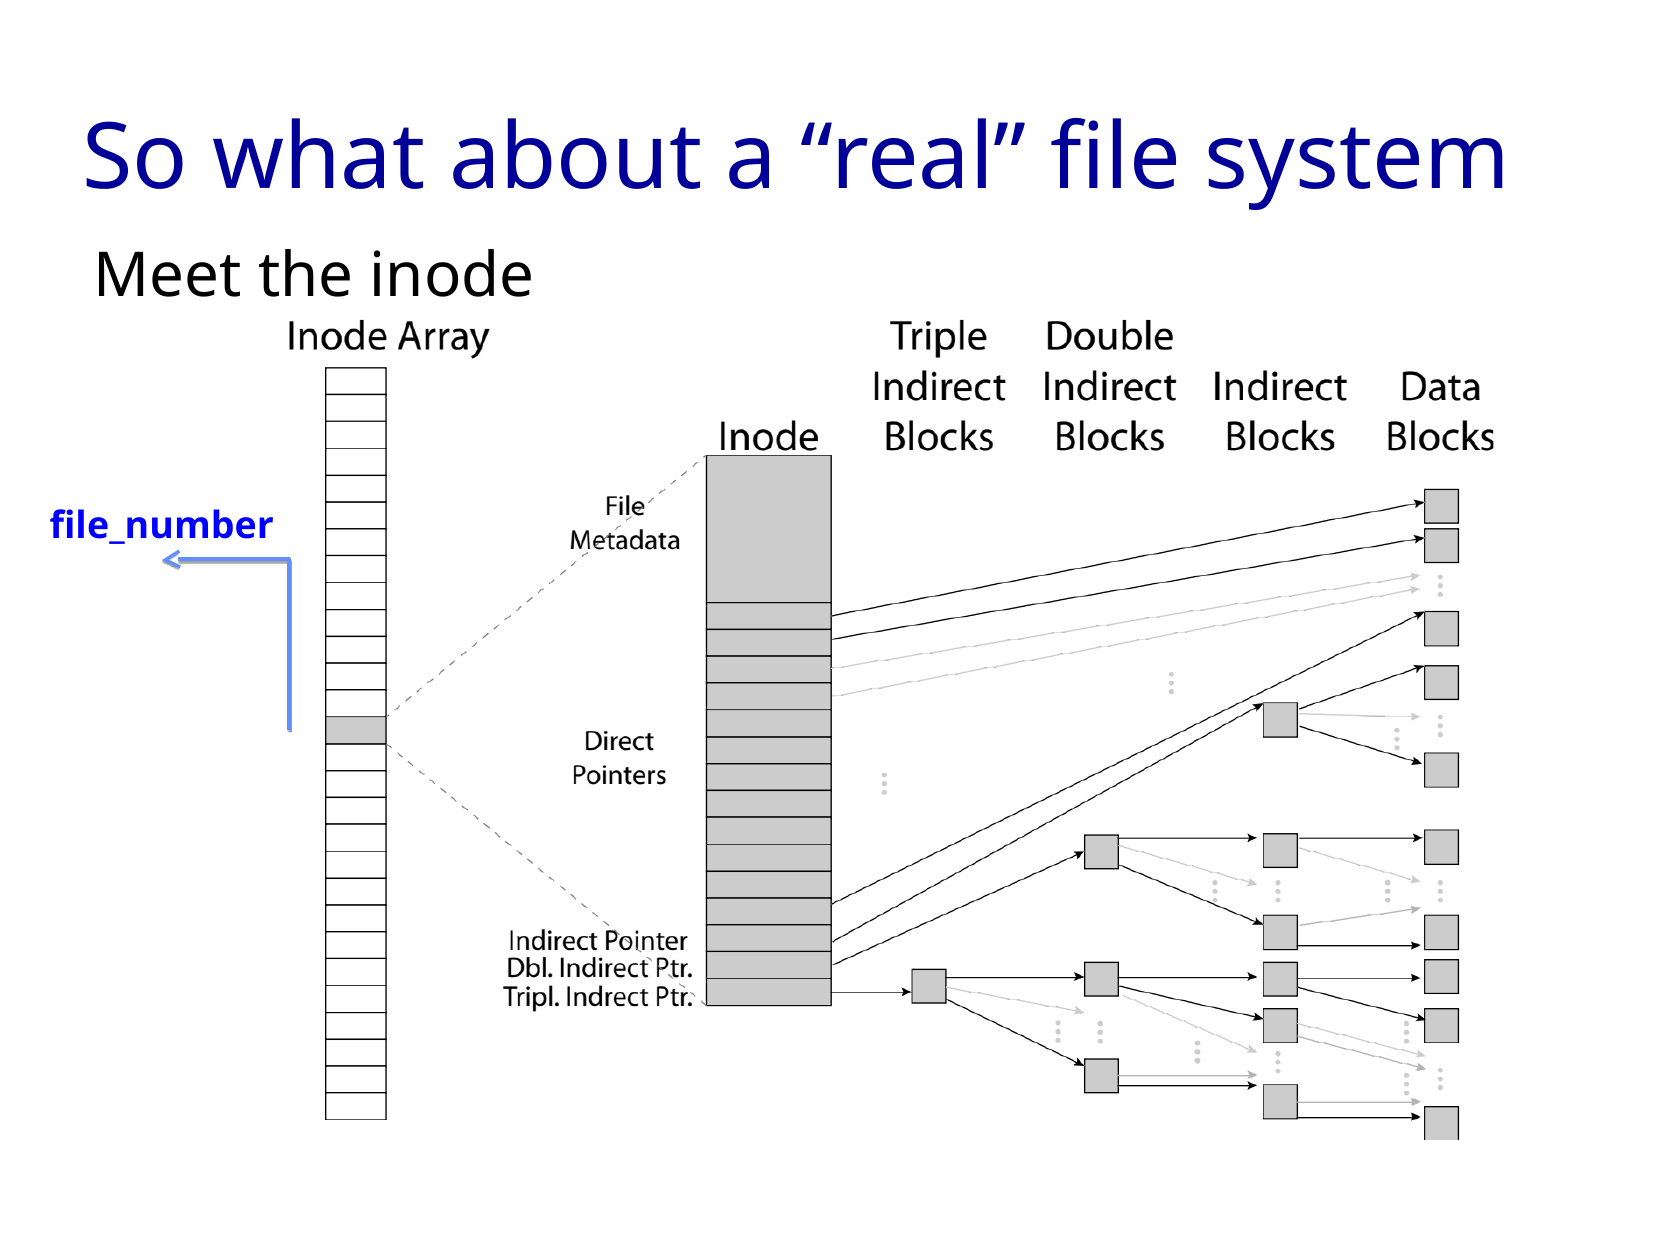

# So what about a “real” file system
Meet the inode
file_number